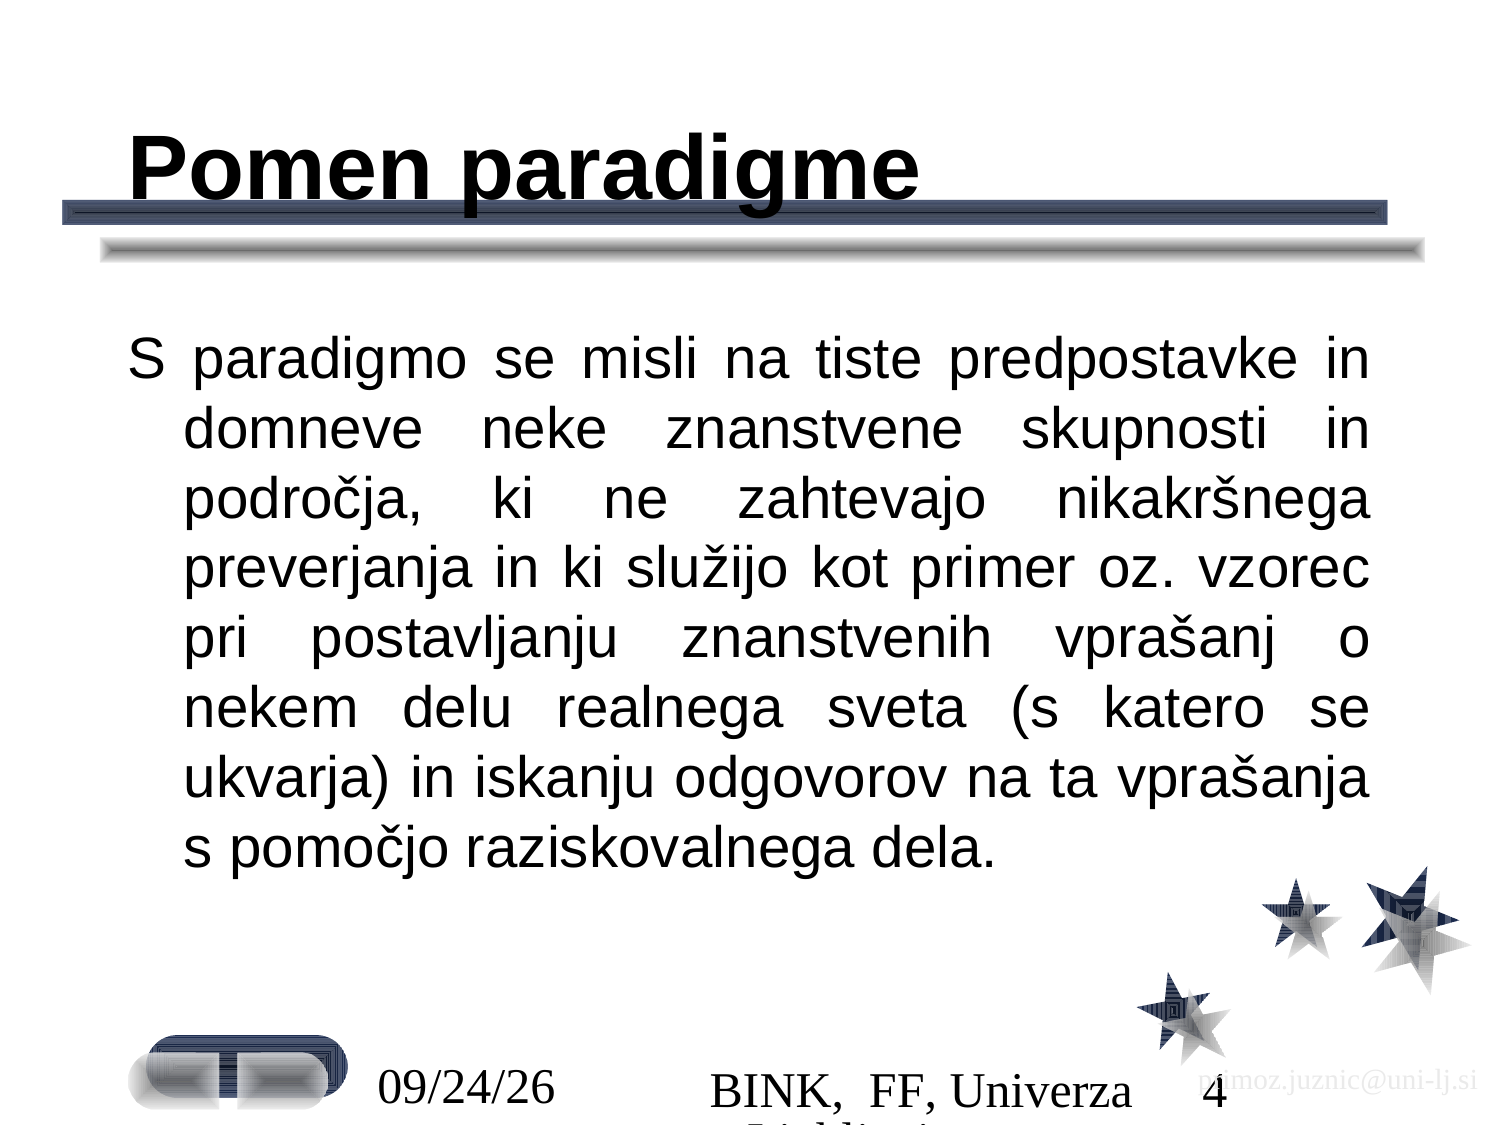

# Pomen paradigme
S paradigmo se misli na tiste predpostavke in domneve neke znanstvene skupnosti in področja, ki ne zahtevajo nikakršnega preverjanja in ki služijo kot primer oz. vzorec pri postavljanju znanstvenih vprašanj o nekem delu realnega sveta (s katero se ukvarja) in iskanju odgovorov na ta vprašanja s pomočjo raziskovalnega dela.
BINK, FF, Univerza v Ljubljani
4